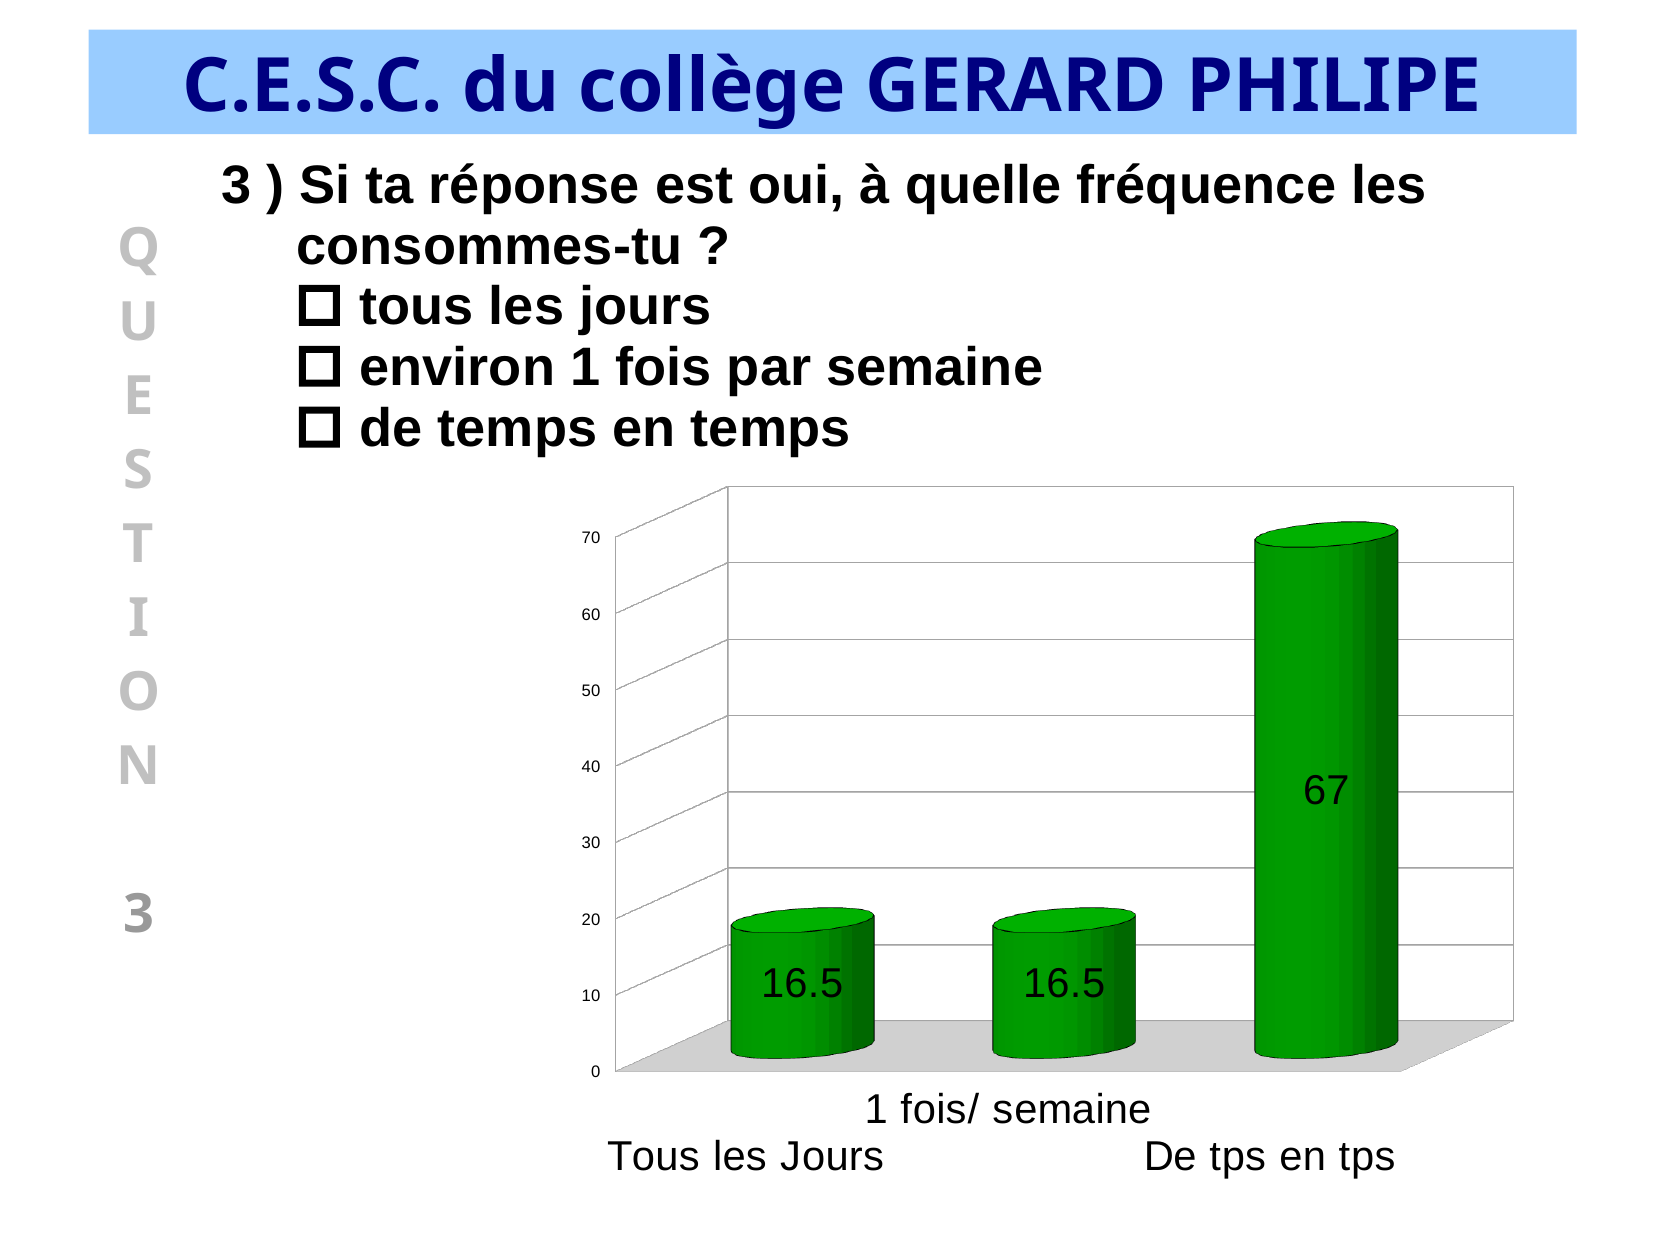

# C.E.S.C. du collège GERARD PHILIPE
3 ) Si ta réponse est oui, à quelle fréquence les
 consommes-tu ?
	 tous les jours
	 environ 1 fois par semaine
	 de temps en temps
Q
U
E
S
T
I
O
N
3
[unsupported chart]